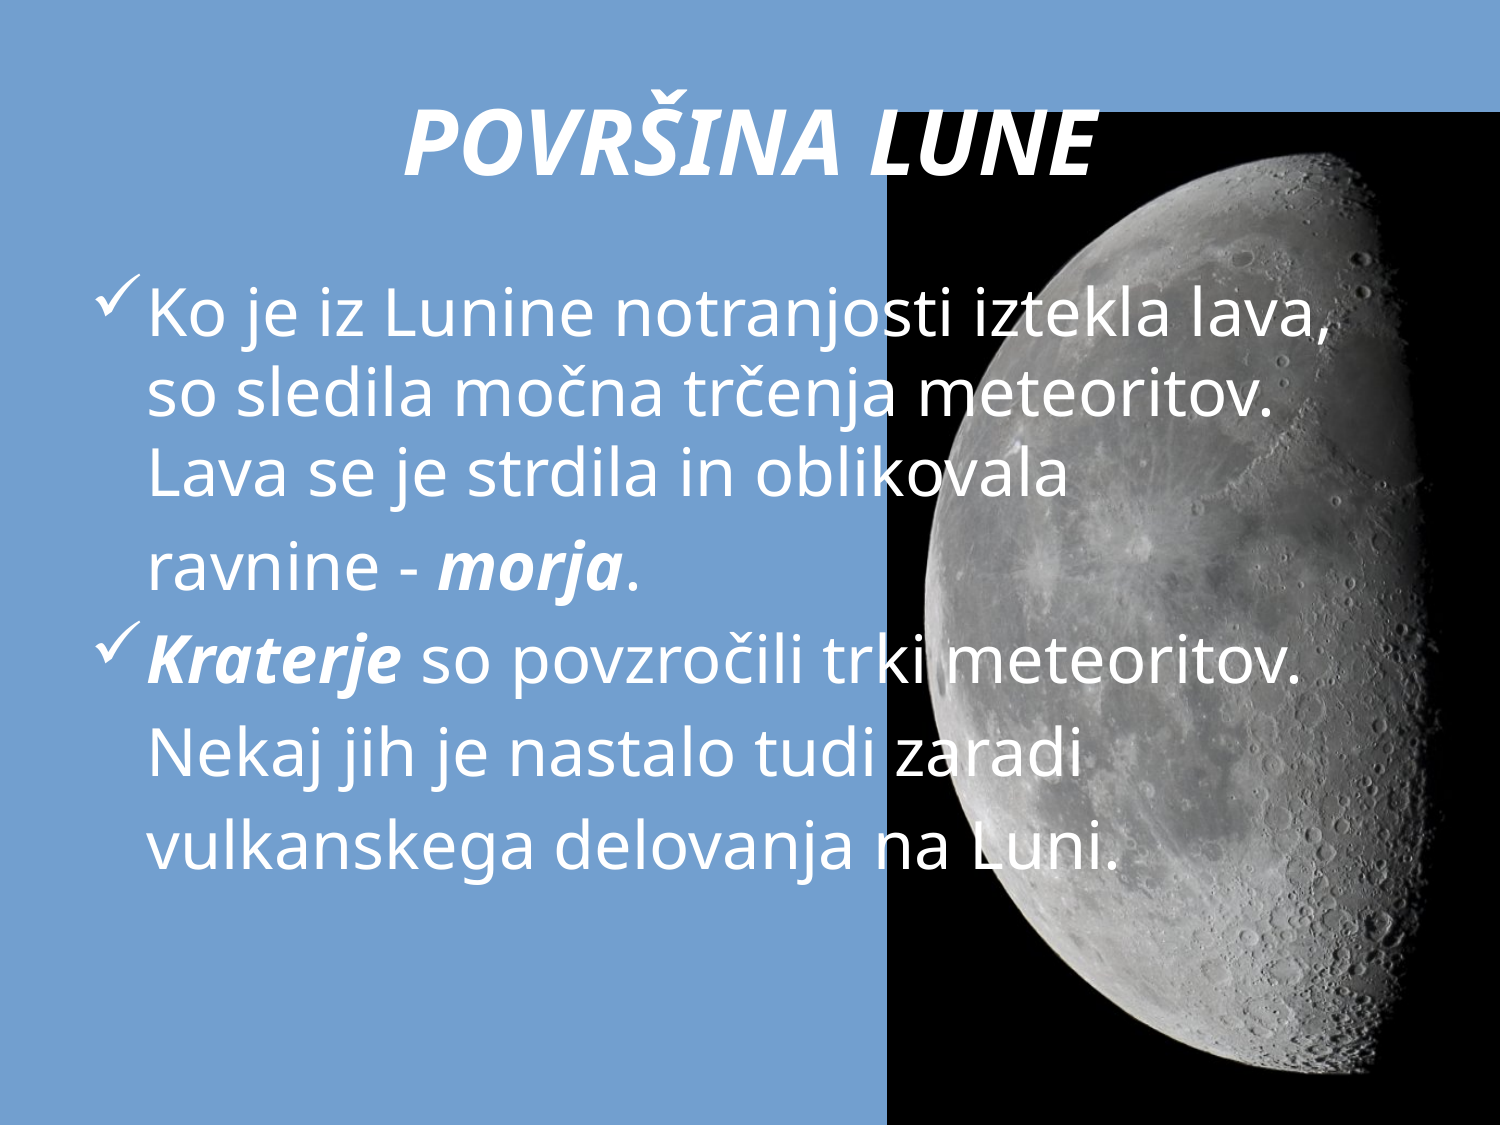

# POVRŠINA LUNE
Ko je iz Lunine notranjosti iztekla lava, so sledila močna trčenja meteoritov. Lava se je strdila in oblikovala
	ravnine - morja.
Kraterje so povzročili trki meteoritov.
	Nekaj jih je nastalo tudi zaradi
	vulkanskega delovanja na Luni.